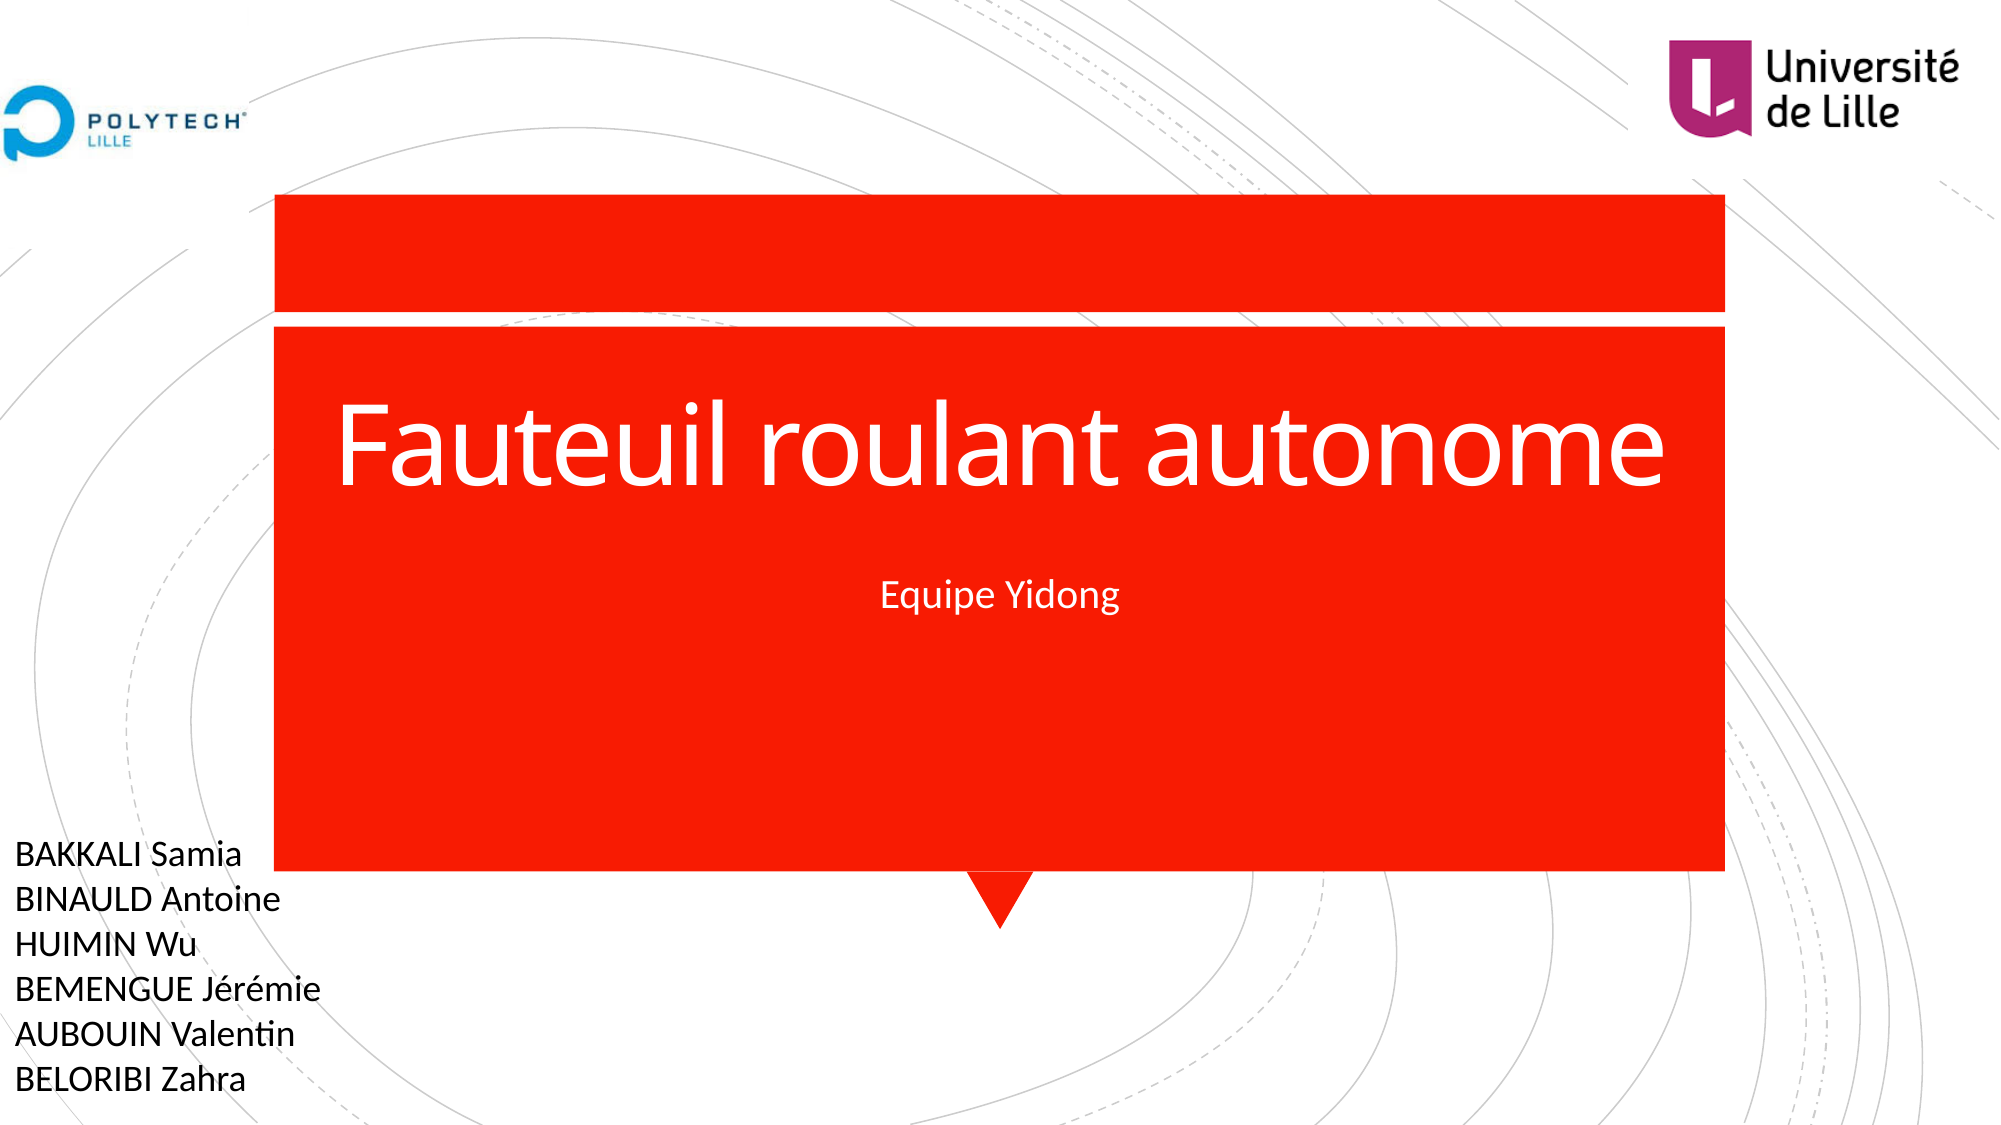

# Fauteuil roulant autonome
Equipe Yidong
BAKKALI Samia
BINAULD Antoine
HUIMIN Wu
BEMENGUE Jérémie
AUBOUIN Valentin
BELORIBI Zahra